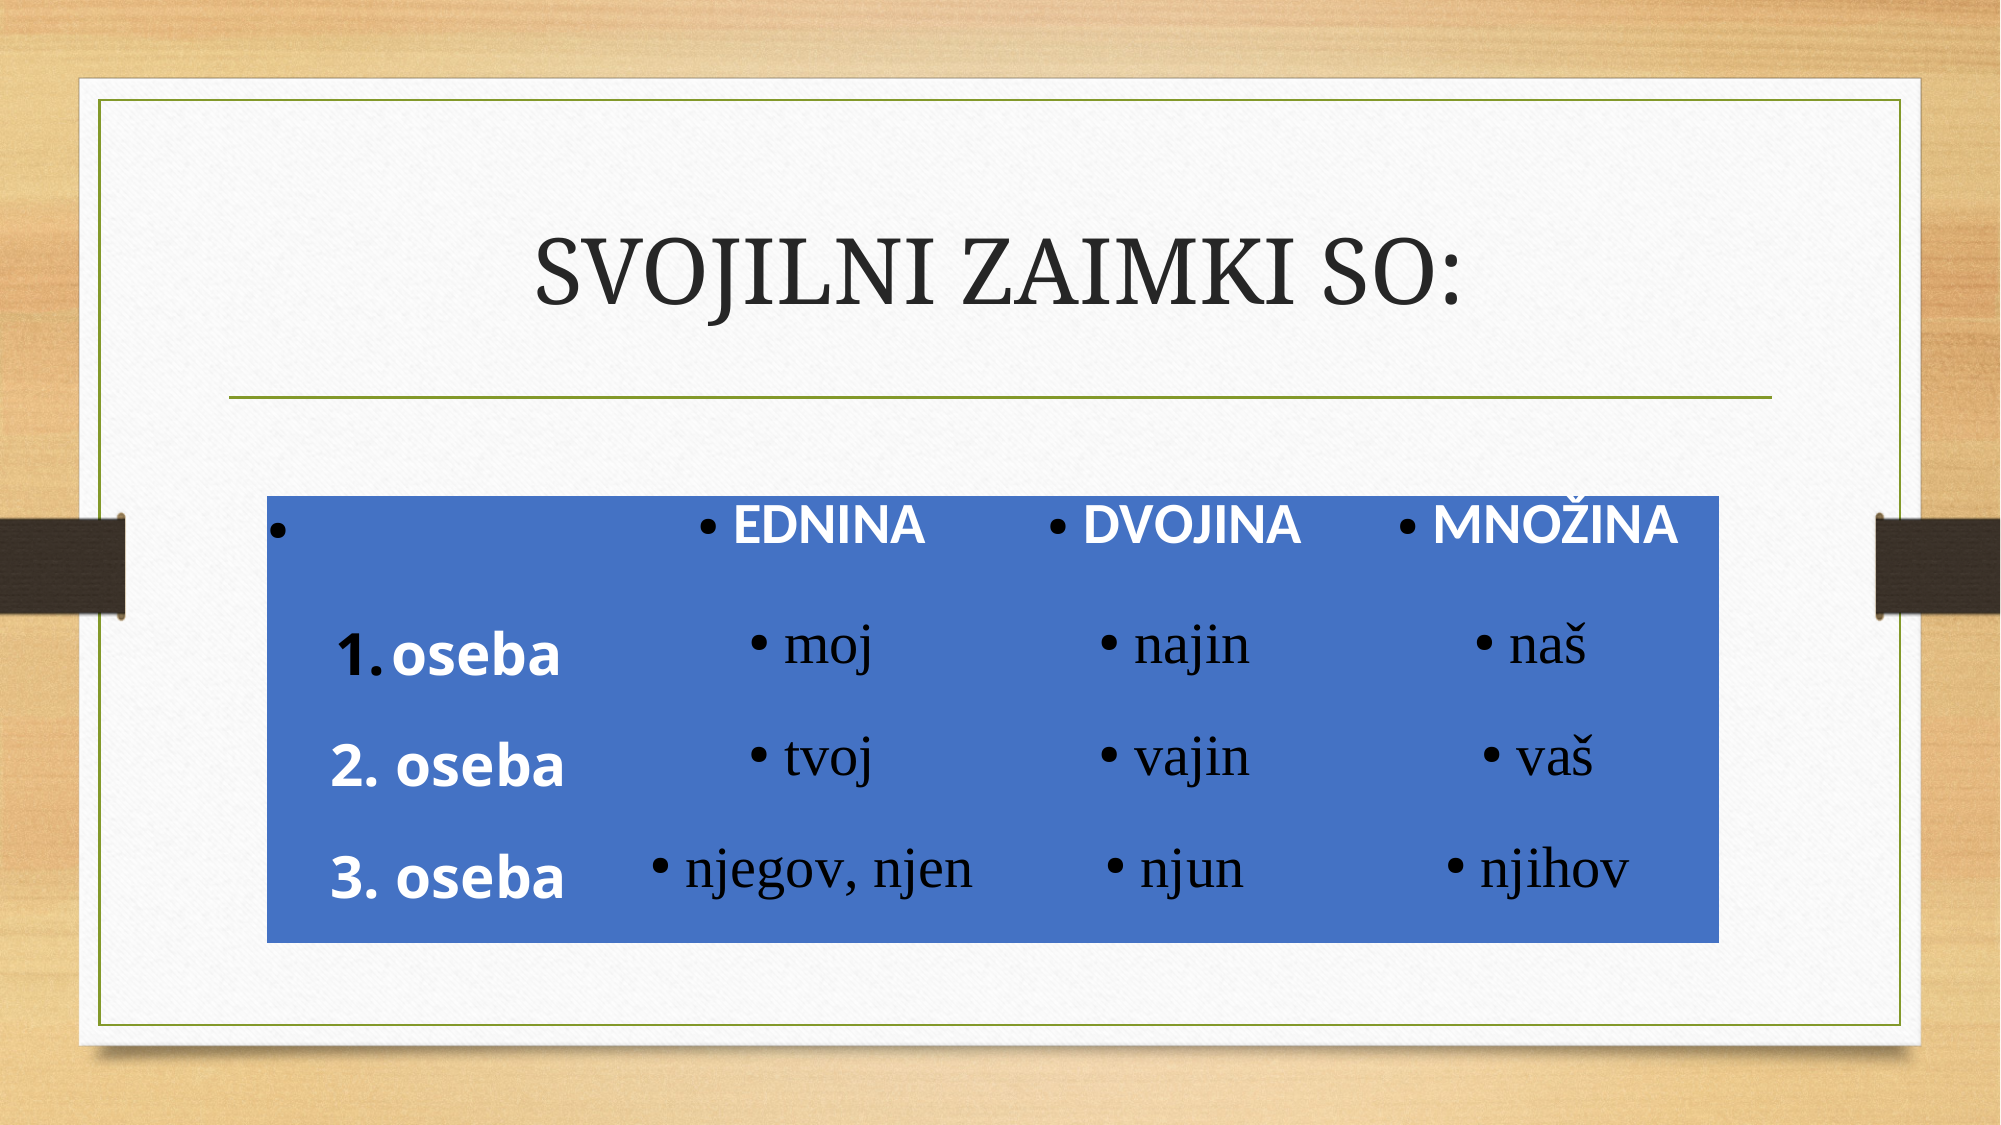

# SVOJILNI ZAIMKI SO:
| | EDNINA | DVOJINA | MNOŽINA |
| --- | --- | --- | --- |
| oseba | moj | najin | naš |
| 2. oseba | tvoj | vajin | vaš |
| 3. oseba | njegov, njen | njun | njihov |